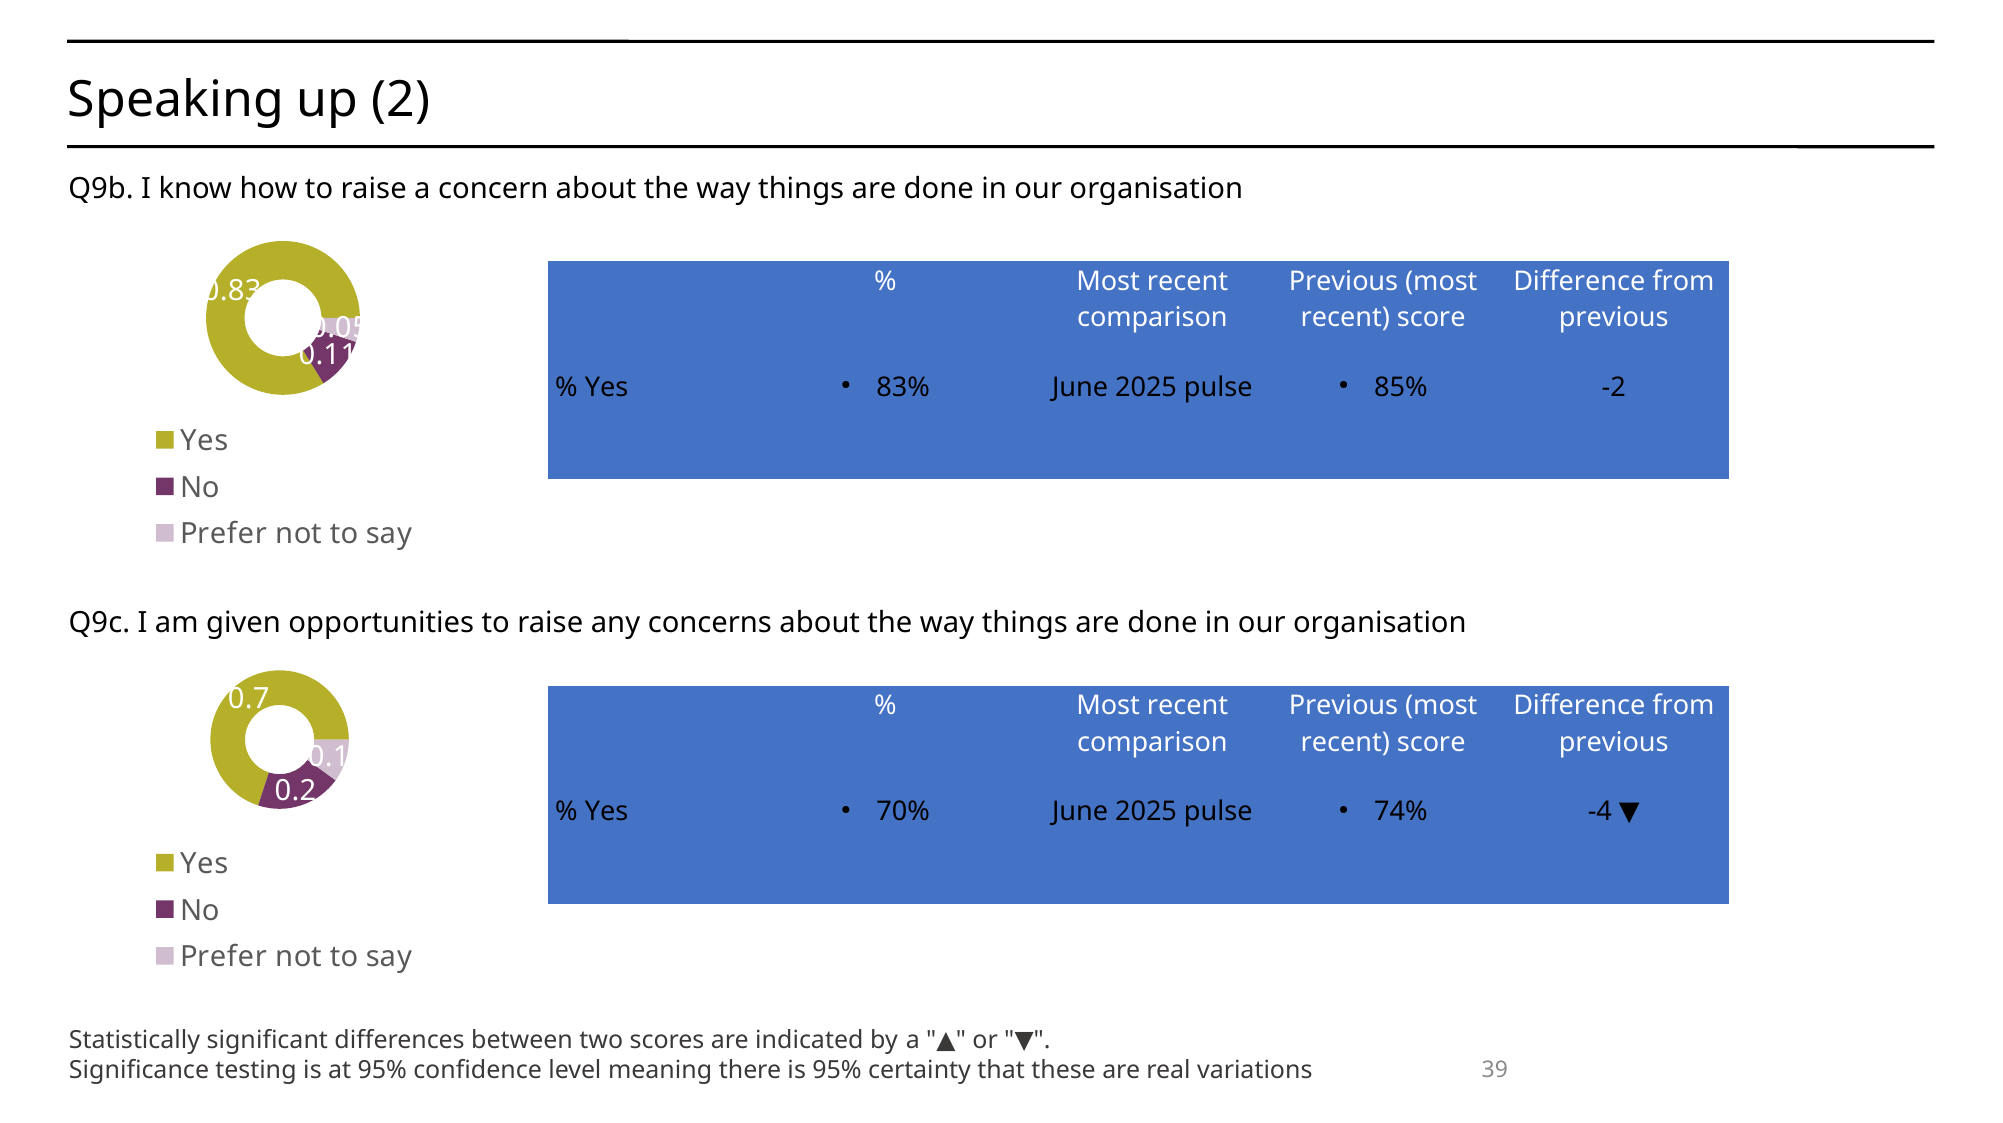

# Speaking up (2)
Q9b. I know how to raise a concern about the way things are done in our organisation
### Chart
| Category | x |
|---|---|
| Yes | 0.83 |
| No | 0.11 |
| Prefer not to say | 0.05 || | % | | Most recent comparison | Previous (most recent) score | Difference from previous |
| --- | --- | --- | --- | --- | --- |
| % Yes | 83% | | June 2025 pulse | 85% | -2 |
Q9c. I am given opportunities to raise any concerns about the way things are done in our organisation
### Chart
| Category | x |
|---|---|
| Yes | 0.7 |
| No | 0.2 |
| Prefer not to say | 0.1 || | % | | Most recent comparison | Previous (most recent) score | Difference from previous |
| --- | --- | --- | --- | --- | --- |
| % Yes | 70% | | June 2025 pulse | 74% | -4 ▼ |
Statistically significant differences between two scores are indicated by a "▲" or "▼".
Significance testing is at 95% confidence level meaning there is 95% certainty that these are real variations
6